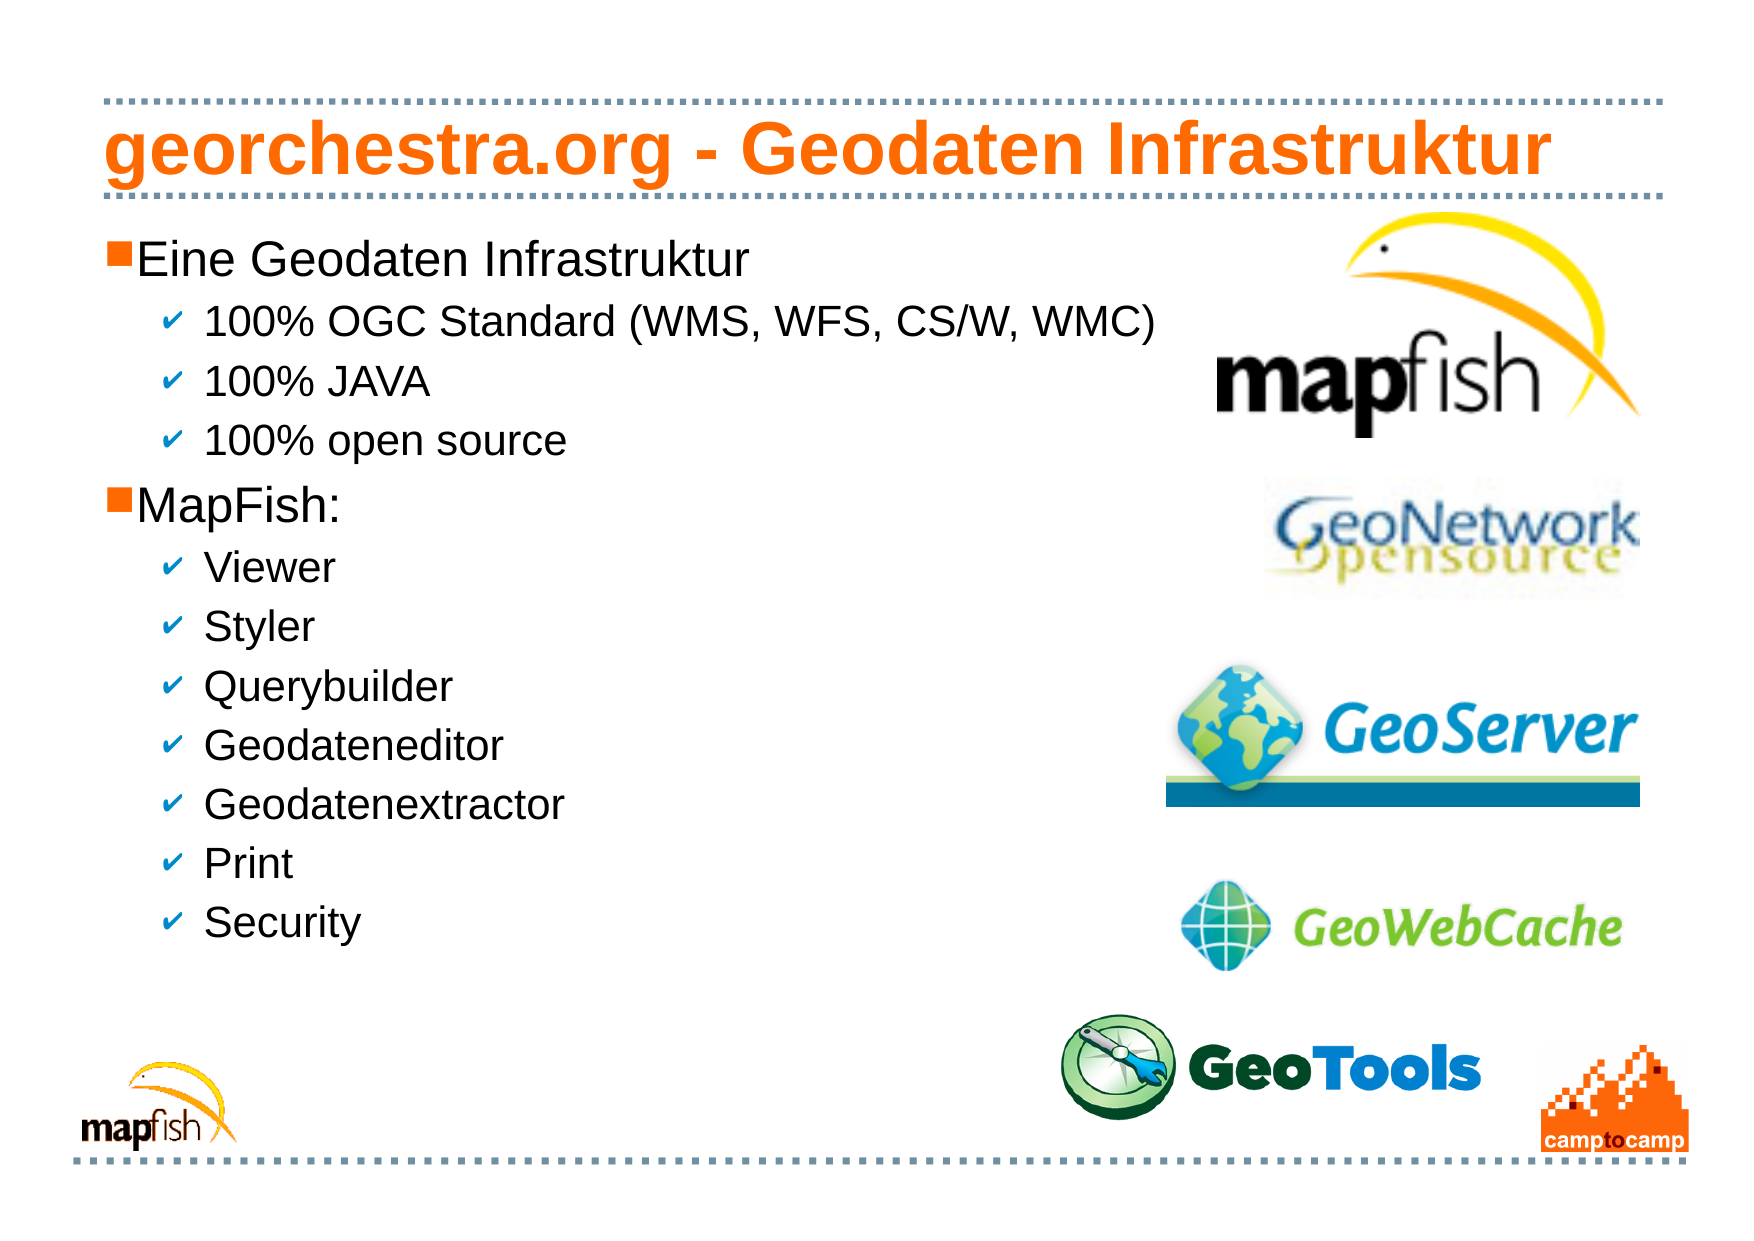

# georchestra.org - Geodaten Infrastruktur
Eine Geodaten Infrastruktur
100% OGC Standard (WMS, WFS, CS/W, WMC)
100% JAVA
100% open source
MapFish:
Viewer
Styler
Querybuilder
Geodateneditor
Geodatenextractor
Print
Security